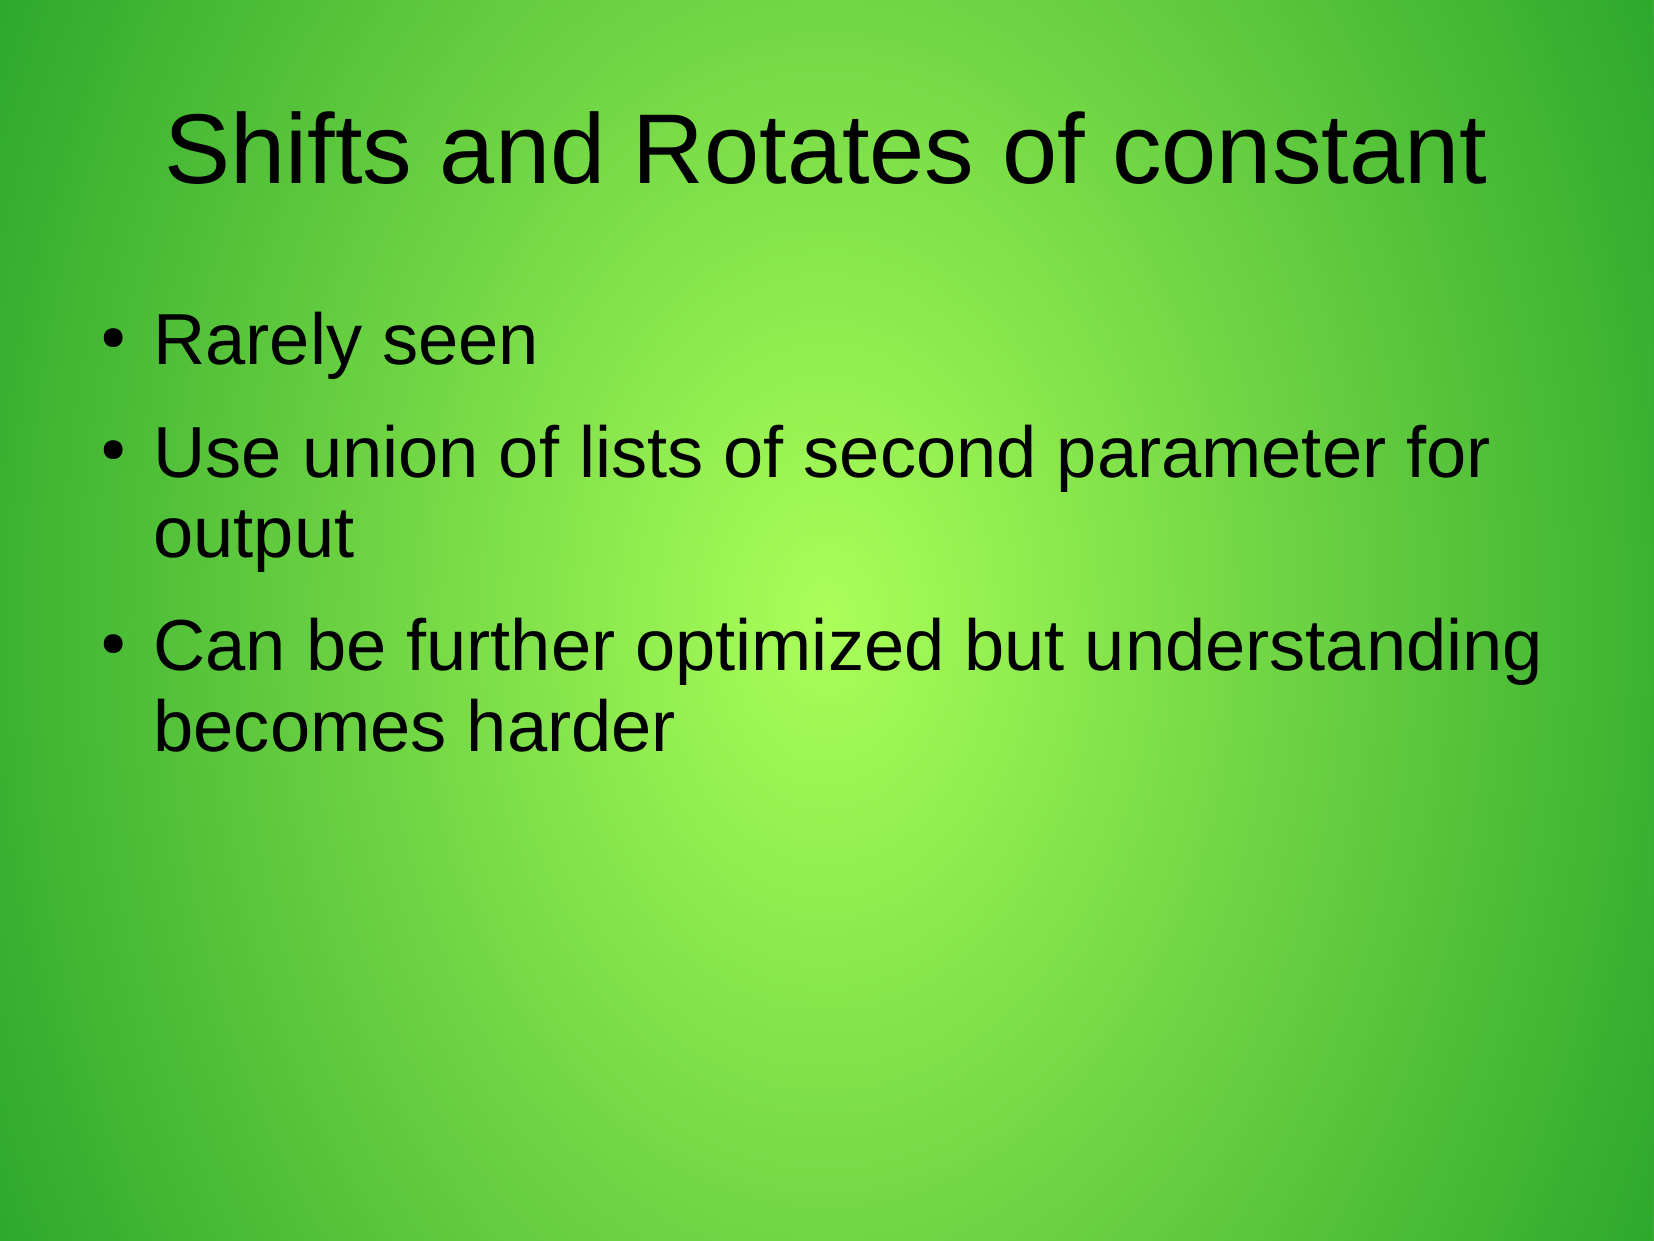

# Shifts and Rotates of constant
Rarely seen
Use union of lists of second parameter for output
Can be further optimized but understanding becomes harder